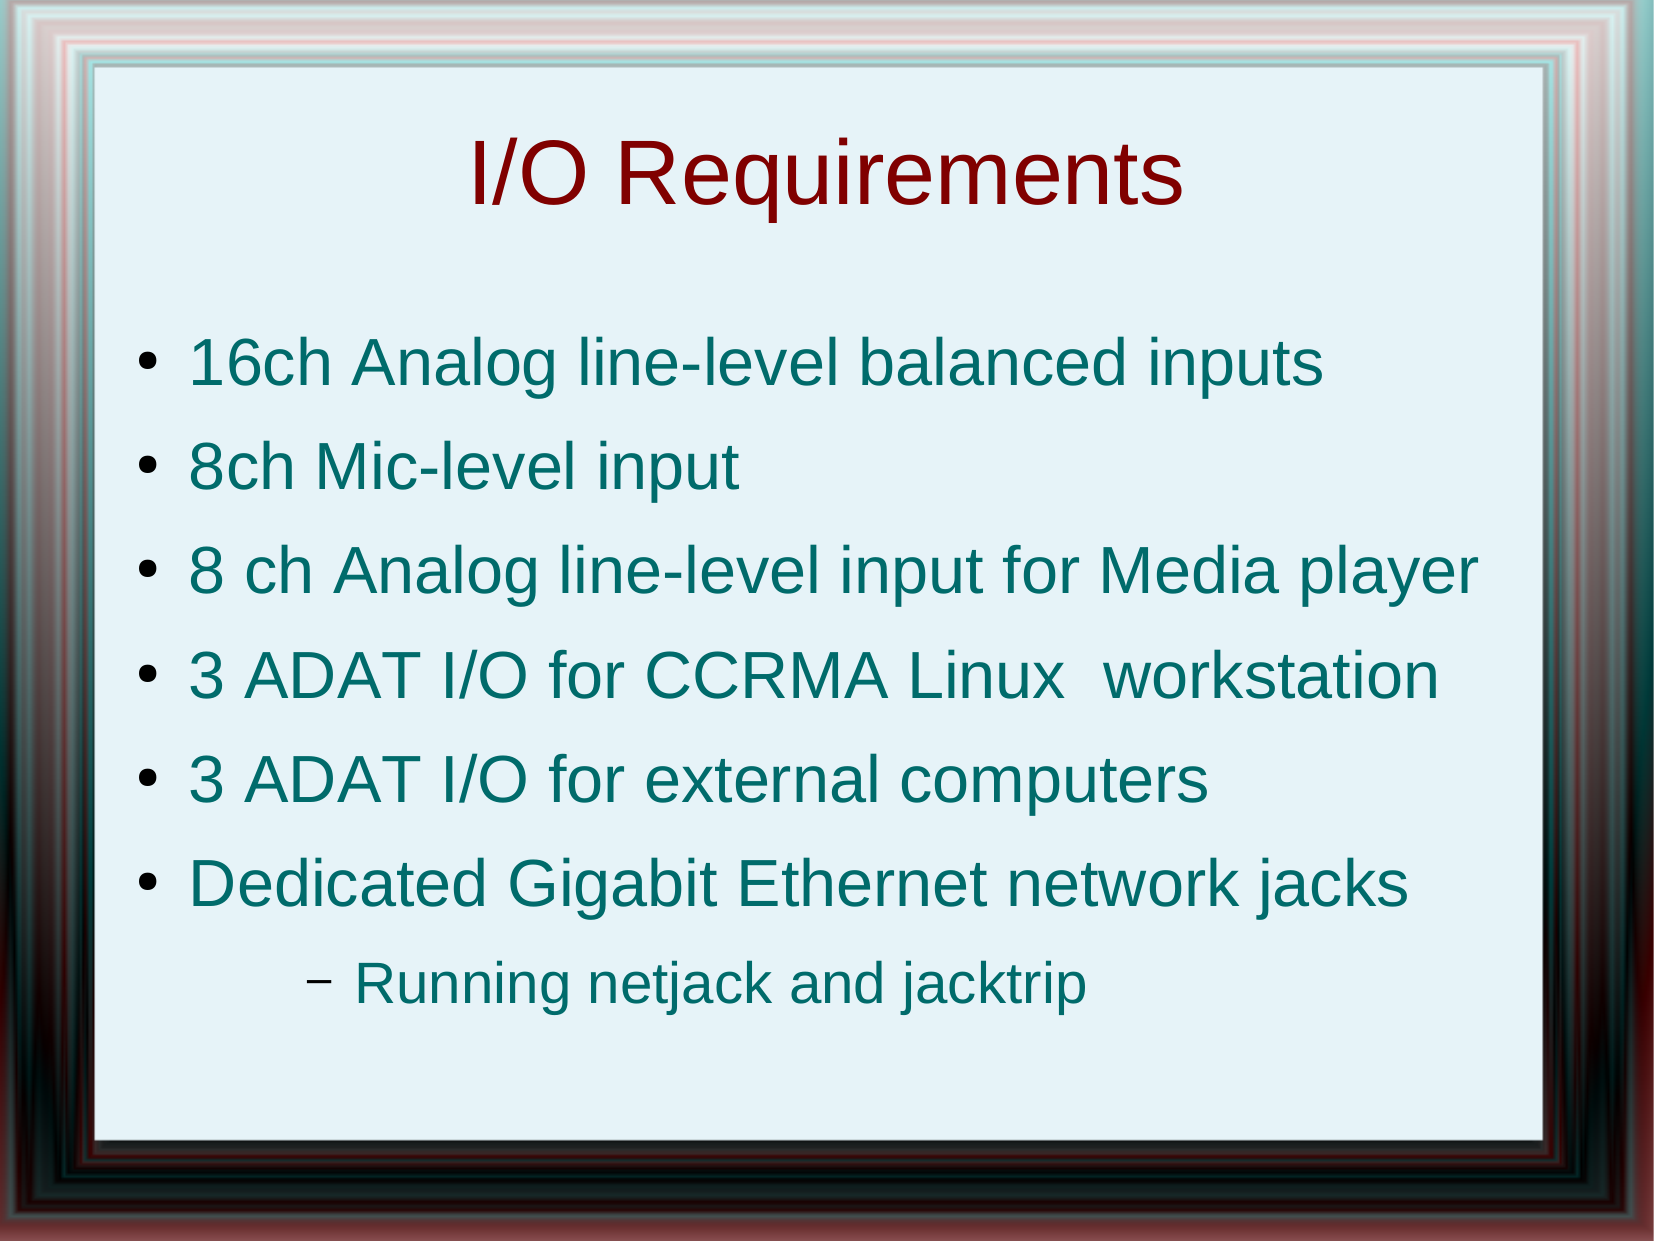

# I/O Requirements
16ch Analog line-level balanced inputs
8ch Mic-level input
8 ch Analog line-level input for Media player
3 ADAT I/O for CCRMA Linux workstation
3 ADAT I/O for external computers
Dedicated Gigabit Ethernet network jacks
Running netjack and jacktrip